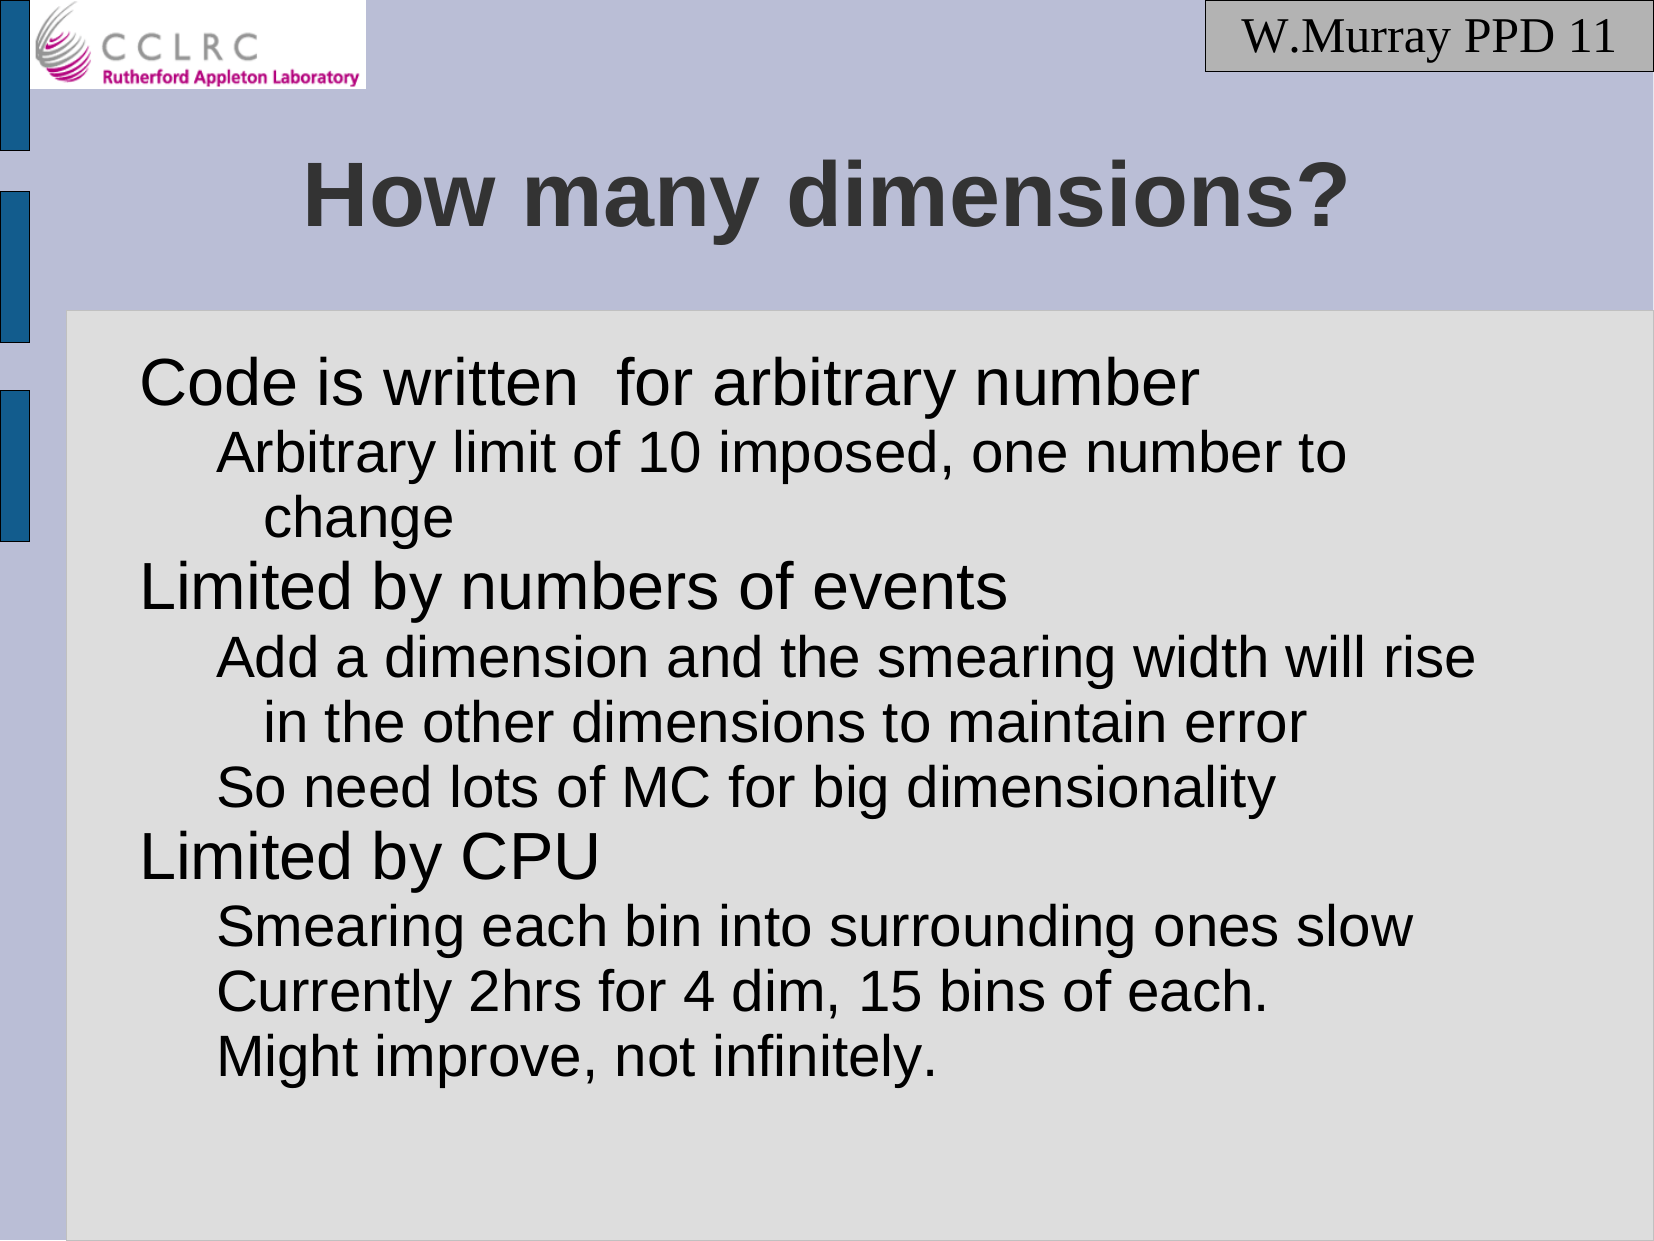

# How many dimensions?
Code is written for arbitrary number
Arbitrary limit of 10 imposed, one number to change
Limited by numbers of events
Add a dimension and the smearing width will rise in the other dimensions to maintain error
So need lots of MC for big dimensionality
Limited by CPU
Smearing each bin into surrounding ones slow
Currently 2hrs for 4 dim, 15 bins of each.
Might improve, not infinitely.